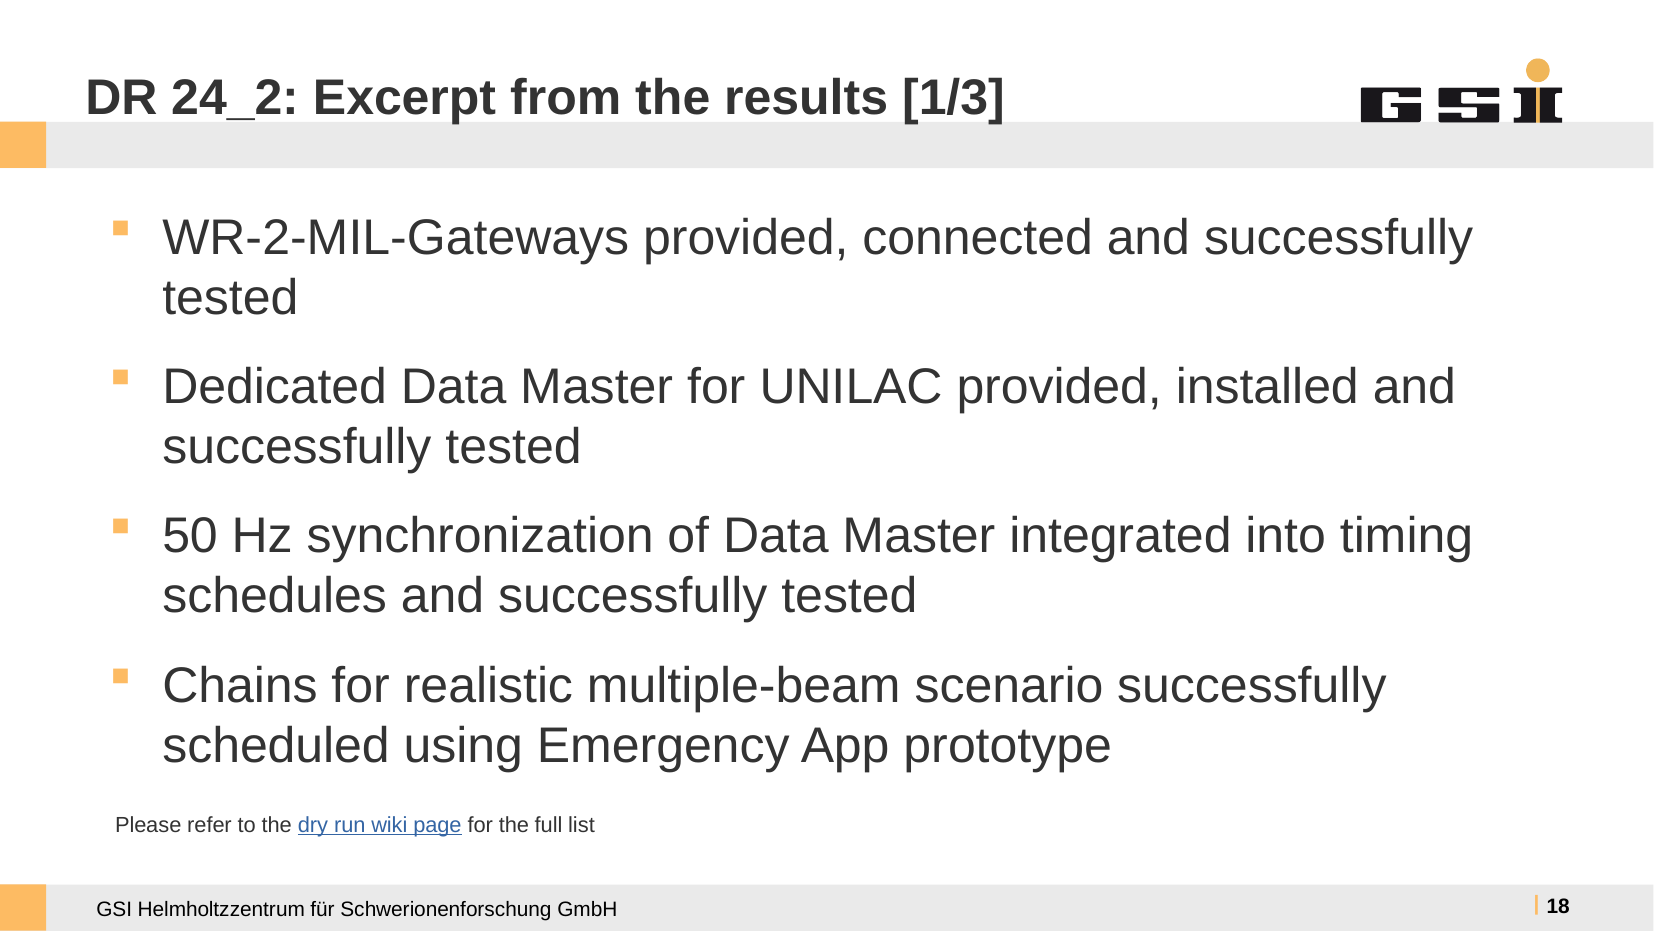

# DR 24_2: Excerpt from the results [1/3]
WR-2-MIL-Gateways provided, connected and successfully tested
Dedicated Data Master for UNILAC provided, installed and successfully tested
50 Hz synchronization of Data Master integrated into timing schedules and successfully tested
Chains for realistic multiple-beam scenario successfully scheduled using Emergency App prototype
Please refer to the dry run wiki page for the full list